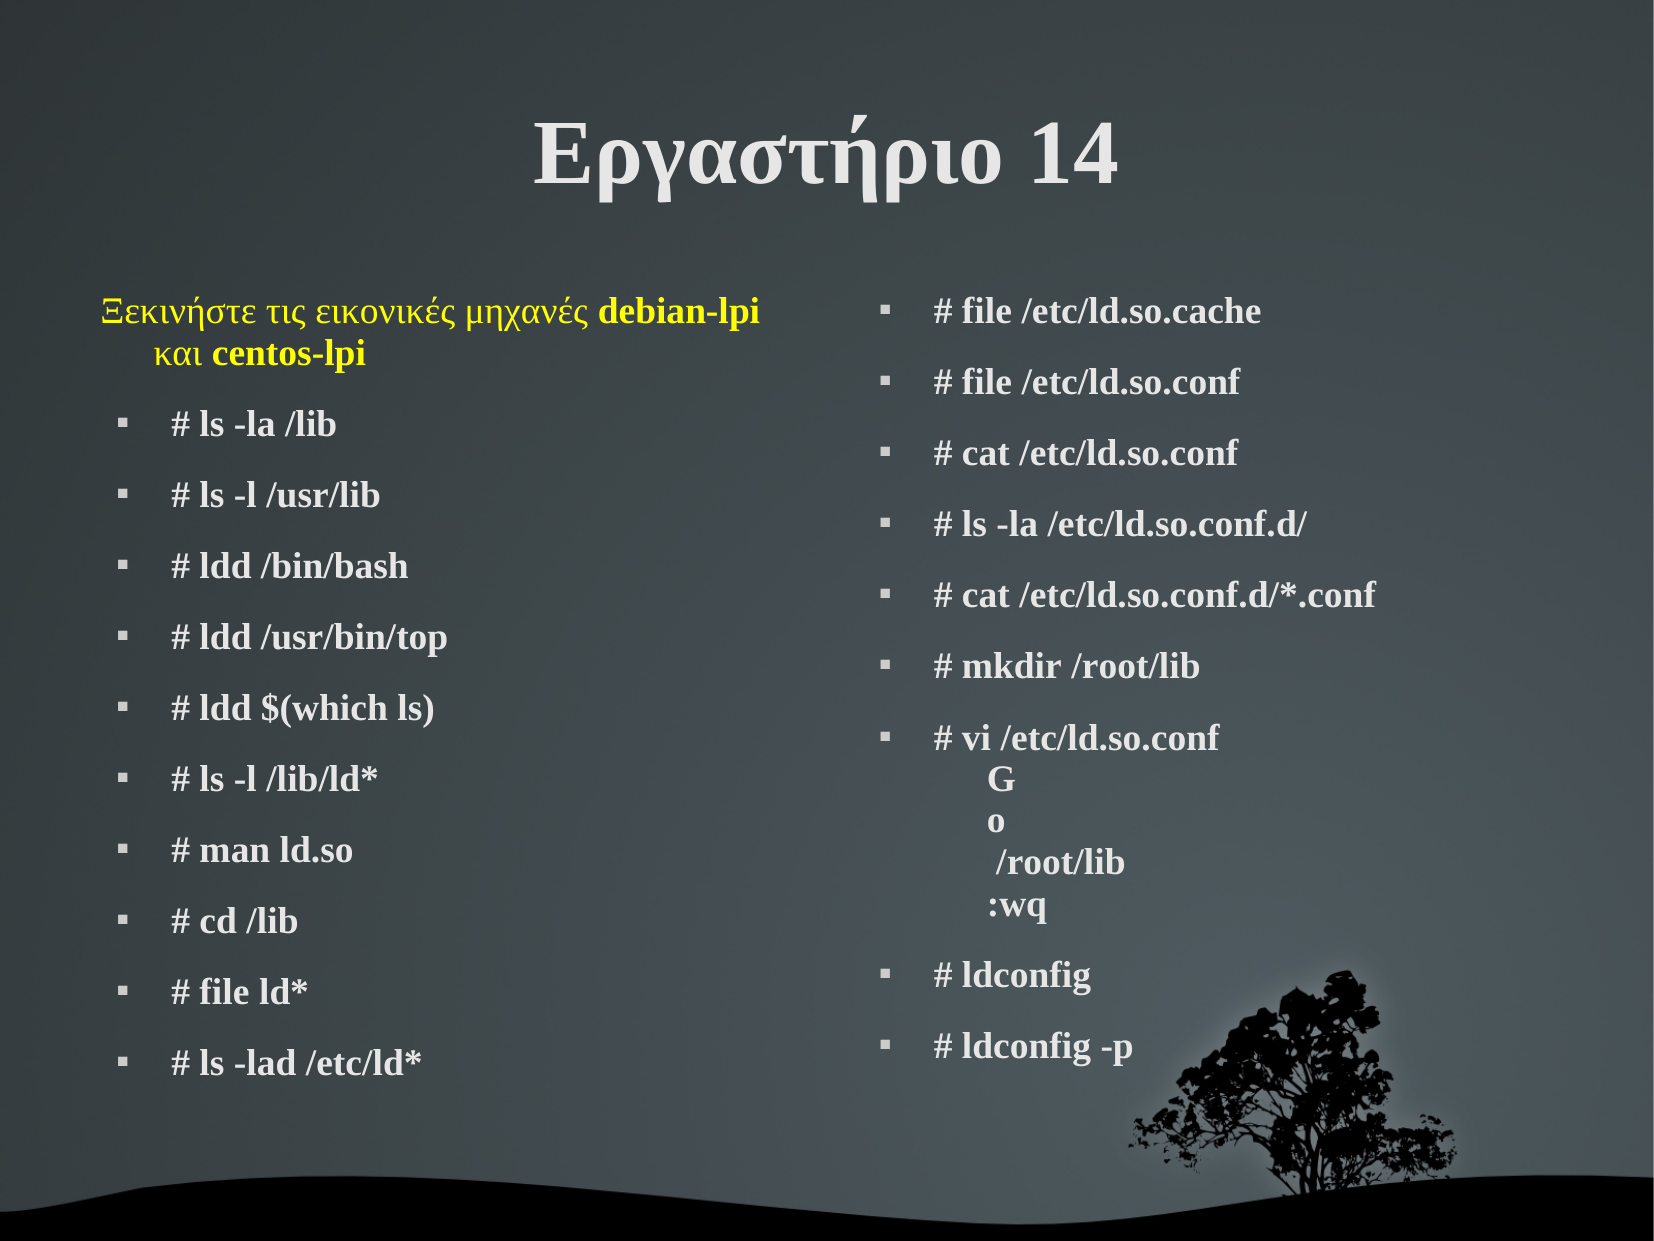

Εργαστήριο 14
# Ξεκινήστε τις εικονικές μηχανές debian-lpi και centos-lpi
# ls -la /lib
# ls -l /usr/lib
# ldd /bin/bash
# ldd /usr/bin/top
# ldd $(which ls)
# ls -l /lib/ld*
# man ld.so
# cd /lib
# file ld*
# ls -lad /etc/ld*
# file /etc/ld.so.cache
# file /etc/ld.so.conf
# cat /etc/ld.so.conf
# ls -la /etc/ld.so.conf.d/
# cat /etc/ld.so.conf.d/*.conf
# mkdir /root/lib
# vi /etc/ld.so.conf G o /root/lib :wq
# ldconfig
# ldconfig -p